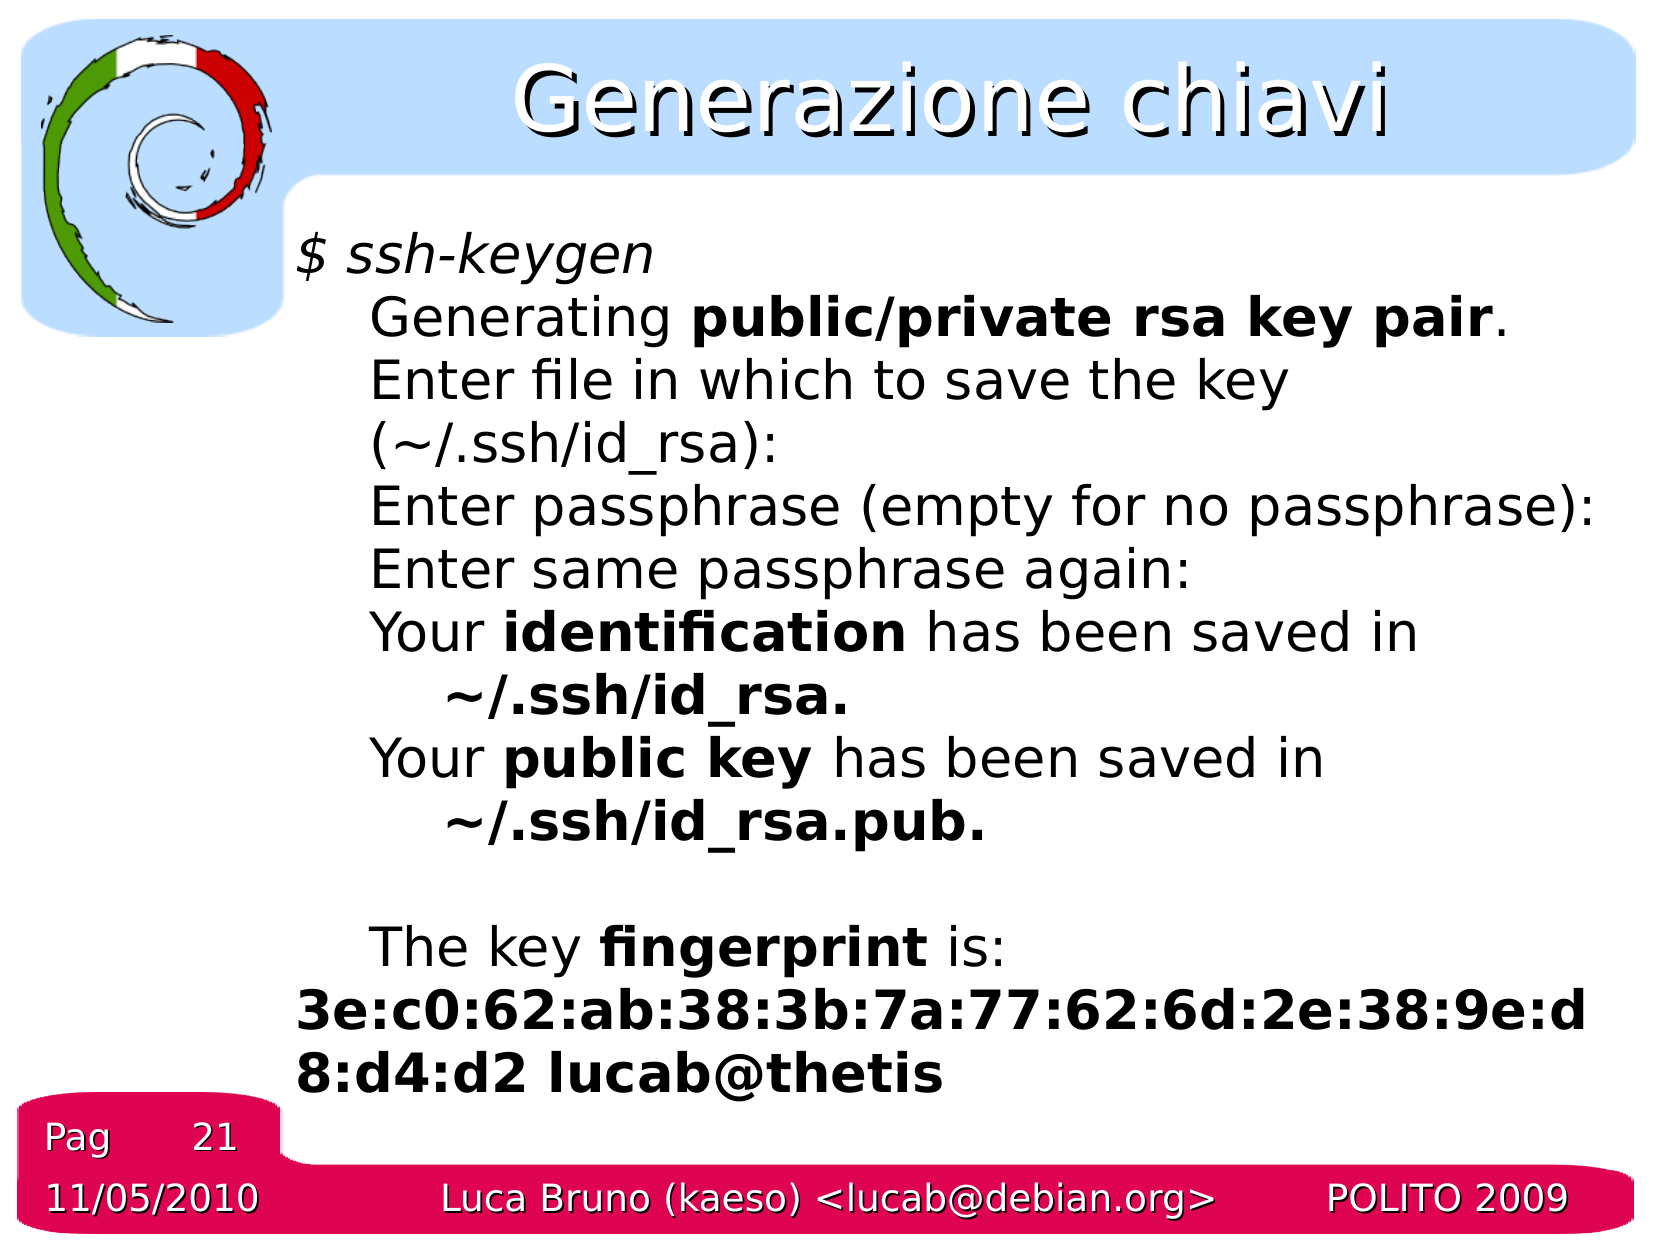

# Generazione chiavi
$ ssh-keygen
	Generating public/private rsa key pair.
	Enter file in which to save the key 						(~/.ssh/id_rsa):
	Enter passphrase (empty for no passphrase):
	Enter same passphrase again:
	Your identification has been saved in 					~/.ssh/id_rsa.
	Your public key has been saved in 						~/.ssh/id_rsa.pub.
	The key fingerprint is:								3e:c0:62:ab:38:3b:7a:77:62:6d:2e:38:9e:d8:d4:d2 lucab@thetis
Pag
Luca Bruno (kaeso) <lucab@debian.org> 		POLITO 2009
11/05/2010